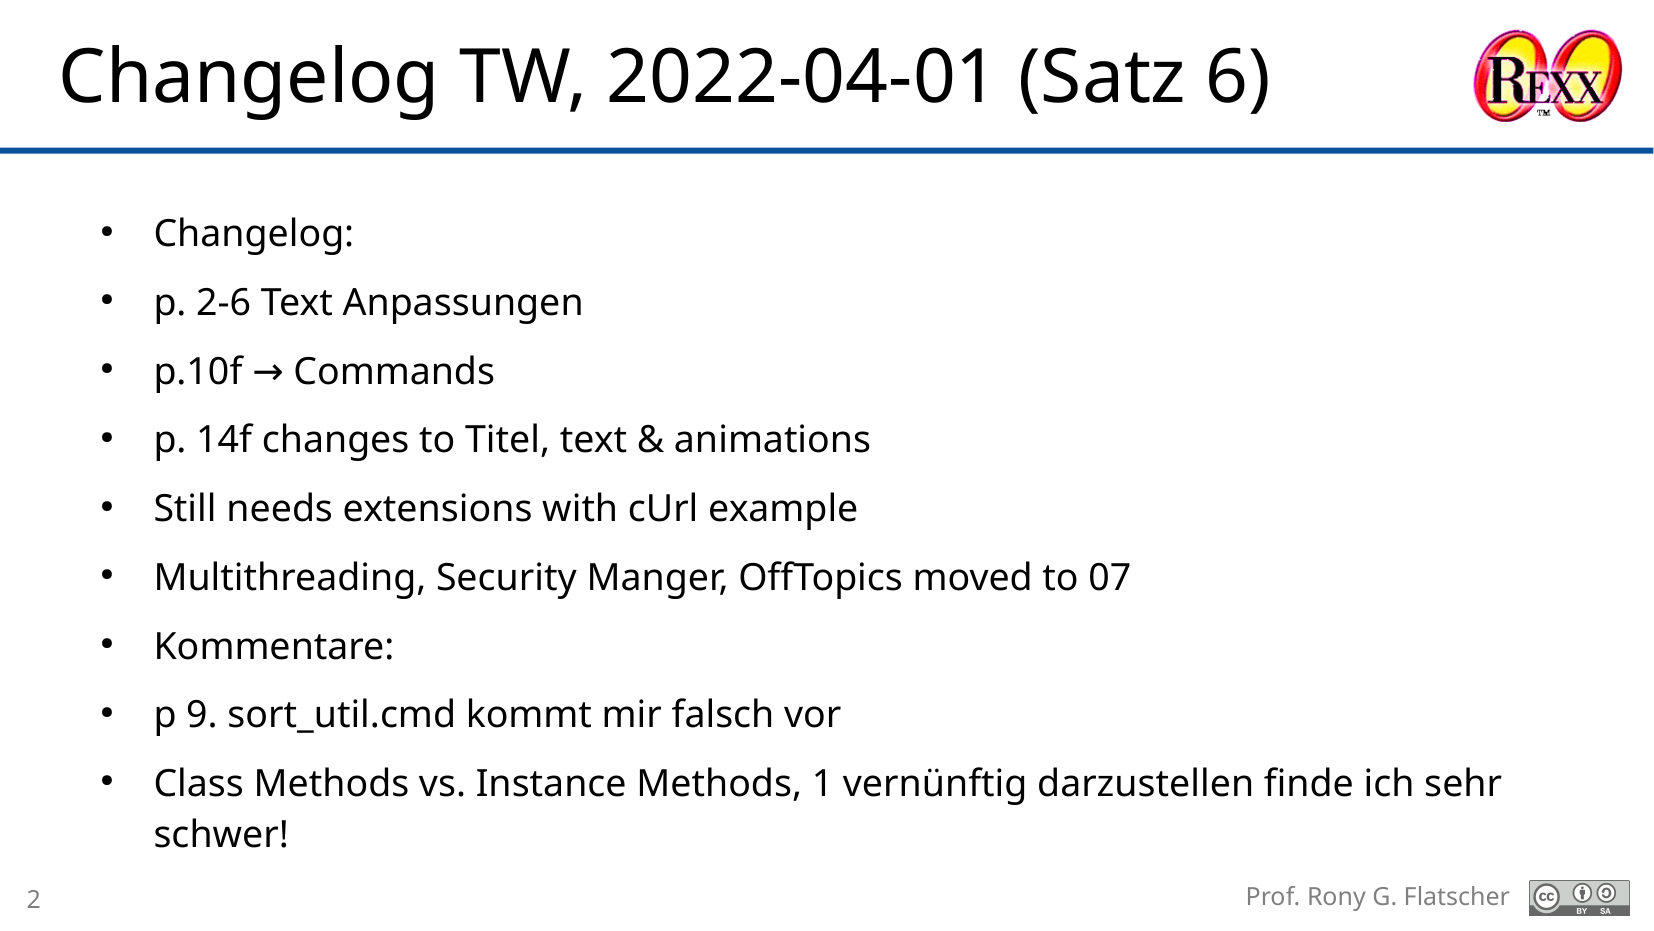

# Changelog TW, 2022-04-01 (Satz 6)
Changelog:
p. 2-6 Text Anpassungen
p.10f → Commands
p. 14f changes to Titel, text & animations
Still needs extensions with cUrl example
Multithreading, Security Manger, OffTopics moved to 07
Kommentare:
p 9. sort_util.cmd kommt mir falsch vor
Class Methods vs. Instance Methods, 1 vernünftig darzustellen finde ich sehr schwer!